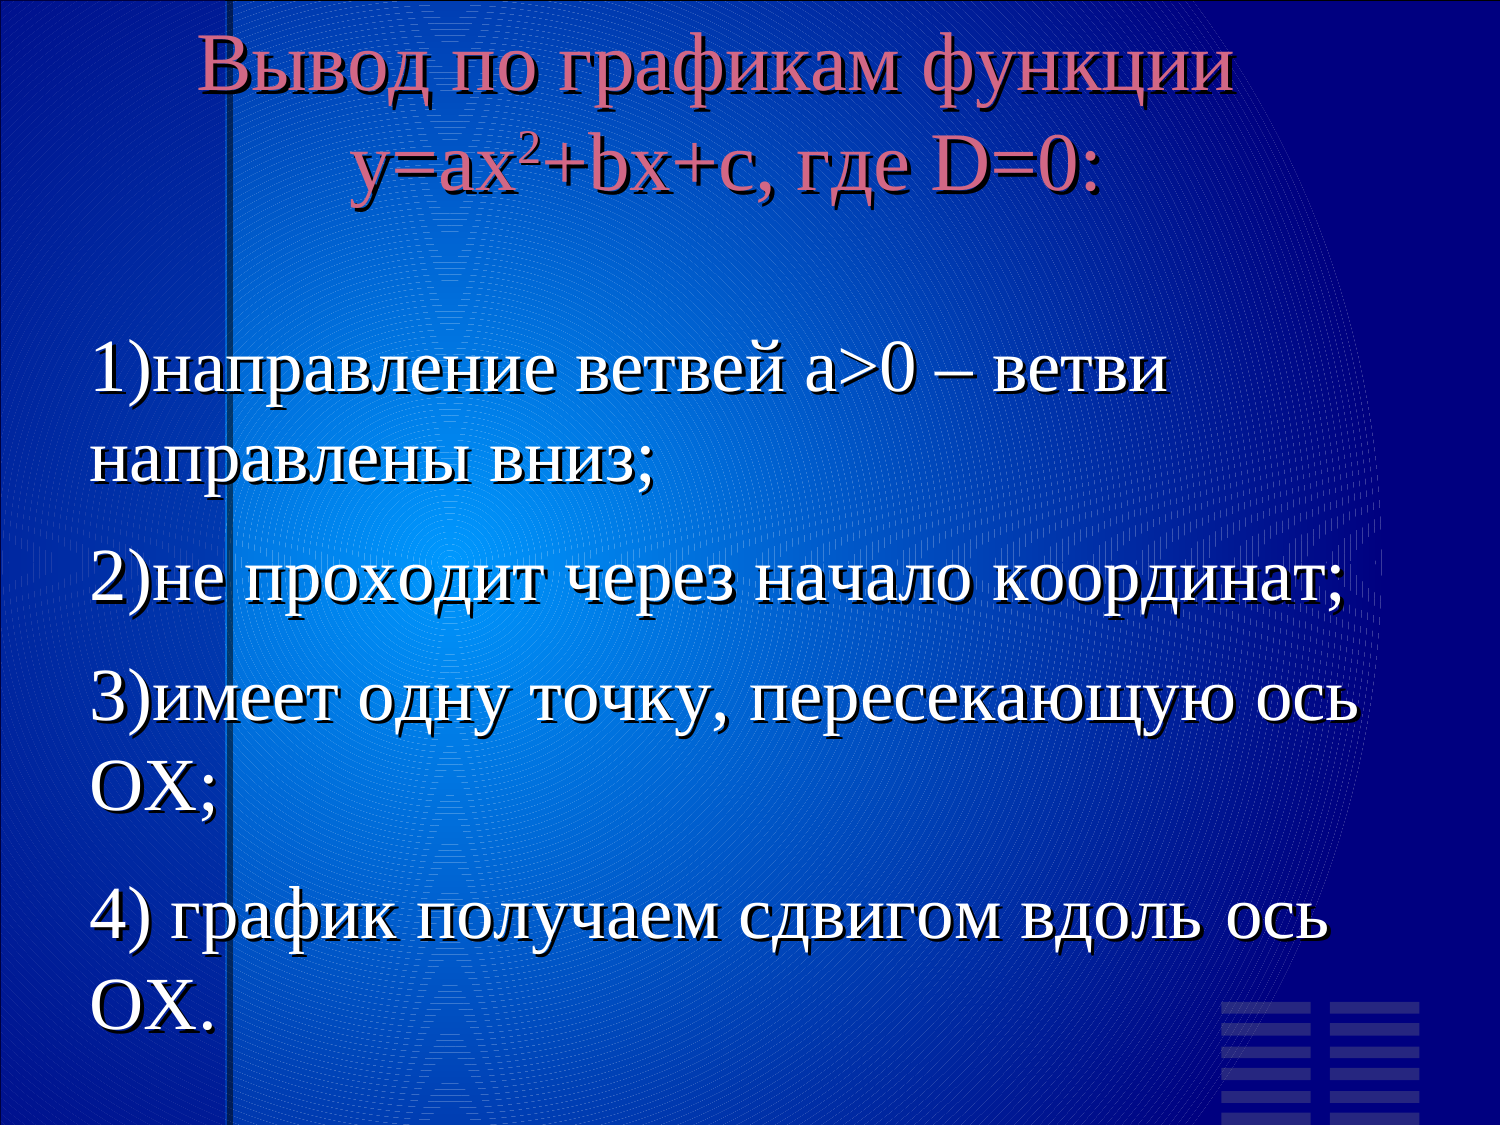

# Вывод по графикам функции y=aх2+bx+c, где D=0:
1)направление ветвей a>0 – ветви направлены вниз;
2)не проходит через начало координат;
3)имеет одну точку, пересекающую ось ОХ;
4) график получаем сдвигом вдоль ось ОХ.